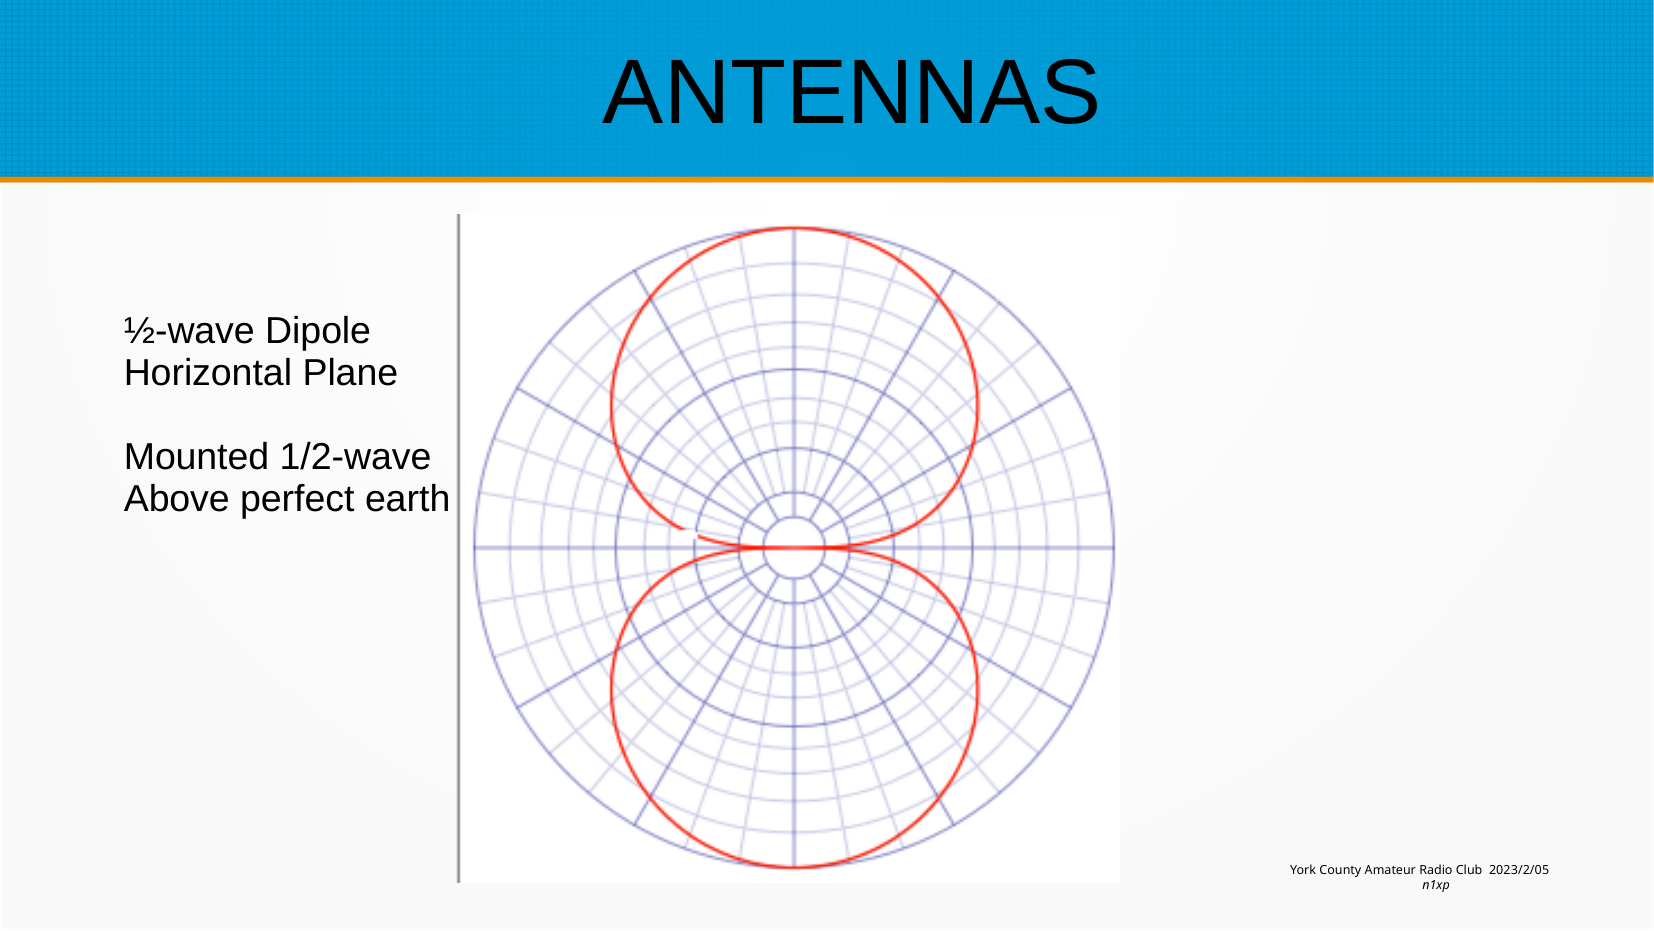

ANTENNAS
½-wave Dipole
Horizontal Plane
Mounted 1/2-wave
Above perfect earth
York County Amateur Radio Club 2023/2/05
n1xp